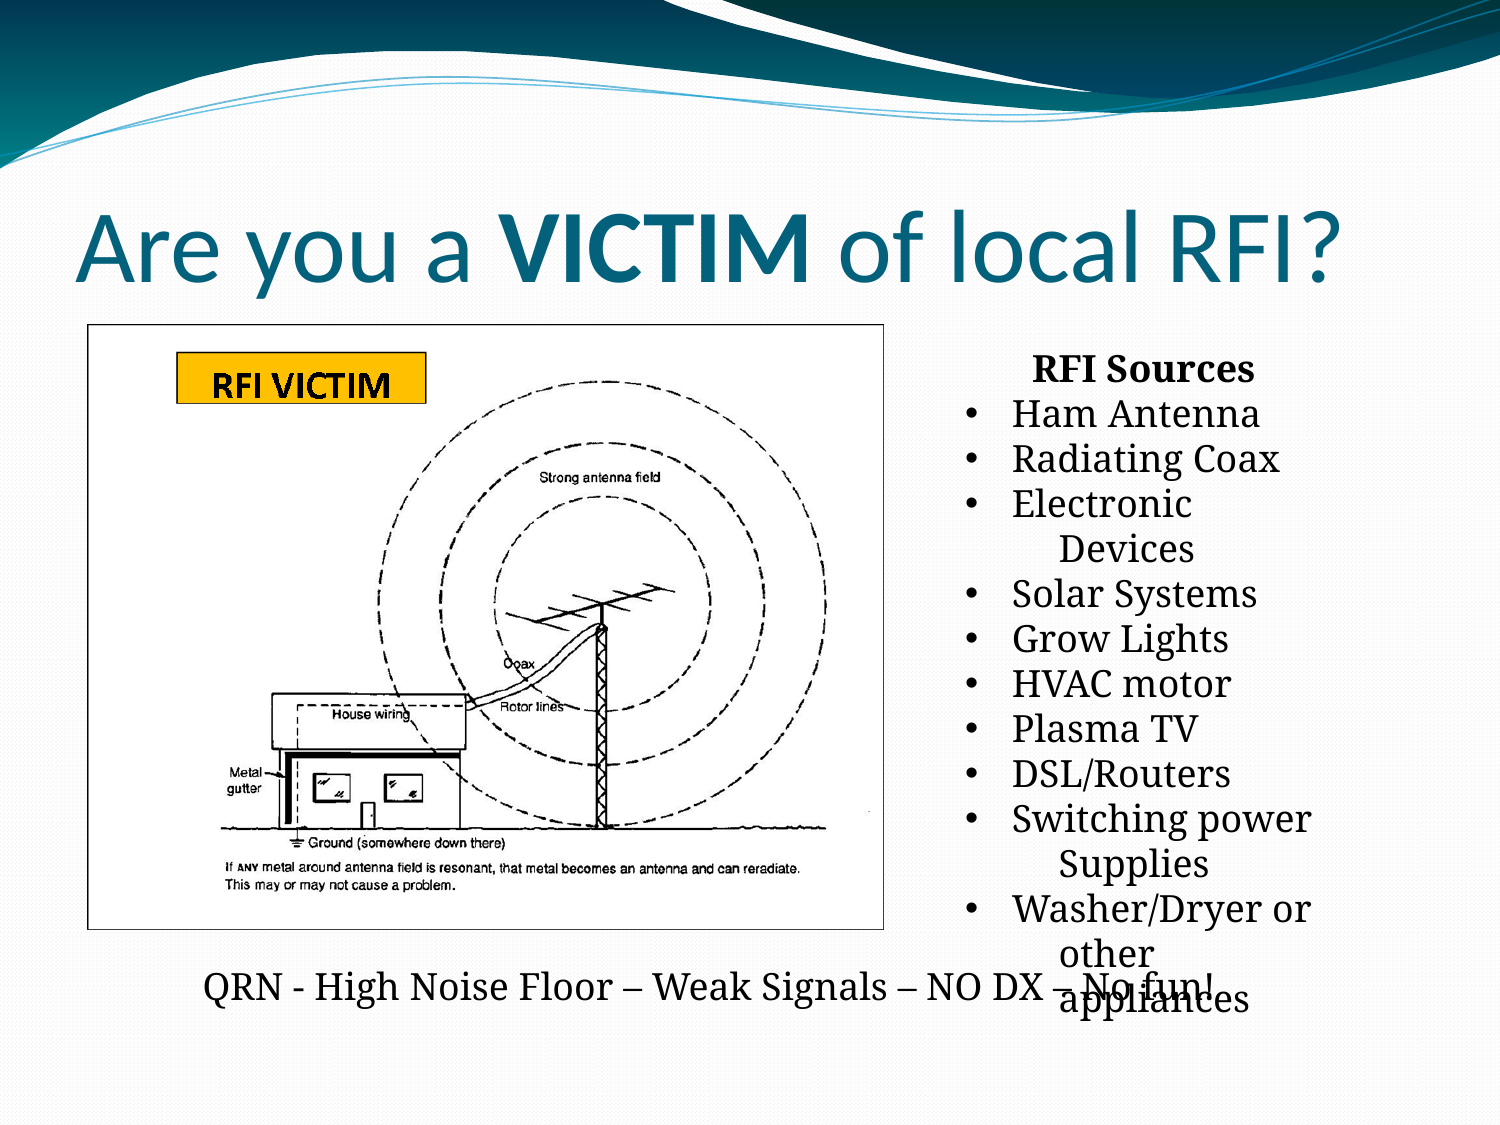

# Are you a VICTIM of local RFI?
RFI Sources
Ham Antenna
Radiating Coax
Electronic Devices
Solar Systems
Grow Lights
HVAC motor
Plasma TV
DSL/Routers
Switching power Supplies
Washer/Dryer or other appliances
QRN - High Noise Floor – Weak Signals – NO DX – No fun!